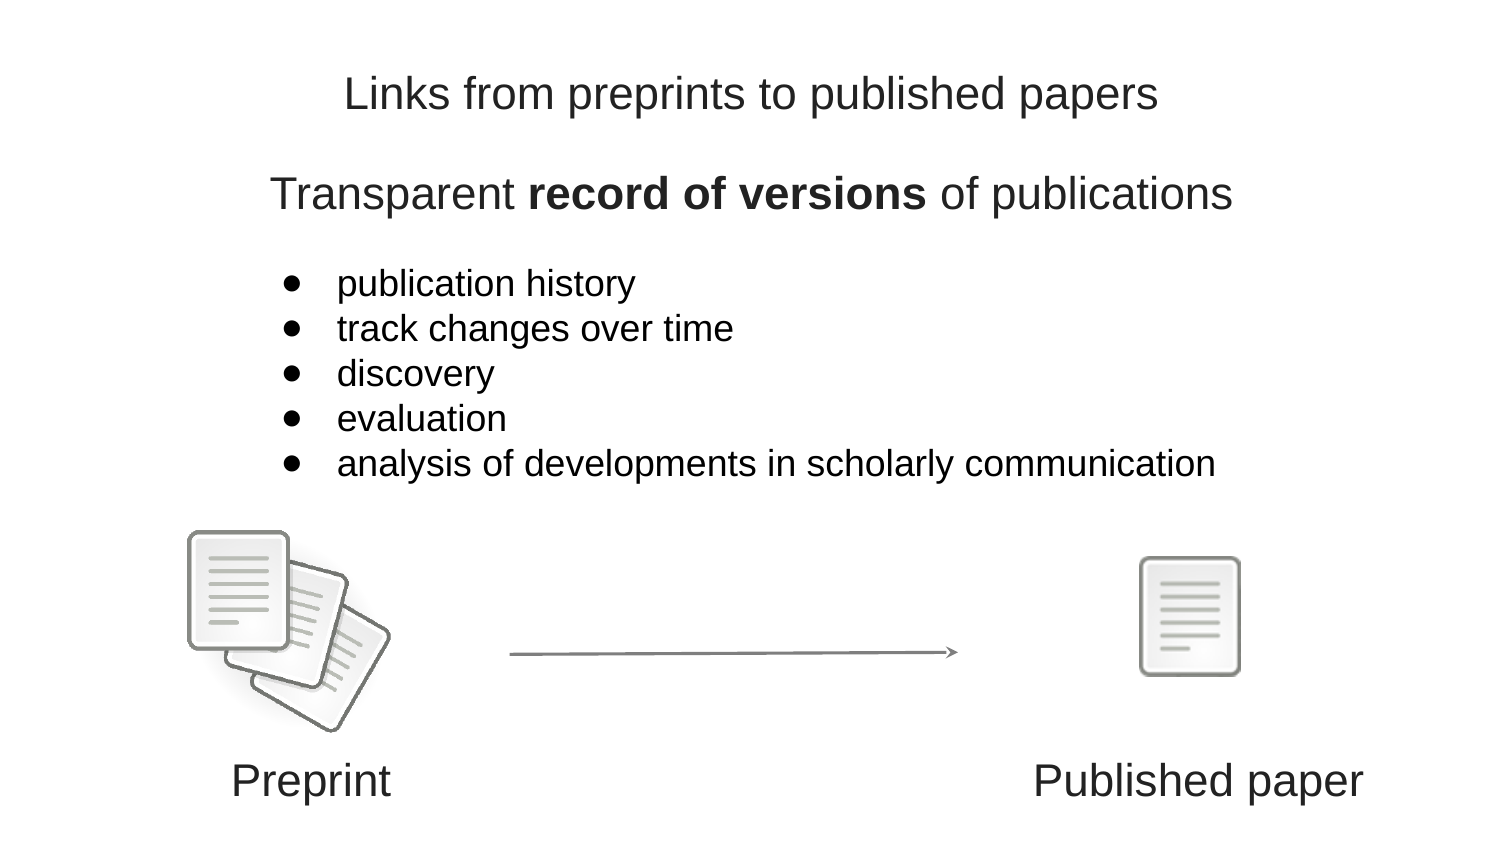

Links from preprints to published papers
Transparent record of versions of publications
publication history
track changes over time
discovery
evaluation
analysis of developments in scholarly communication
Preprint
Published paper